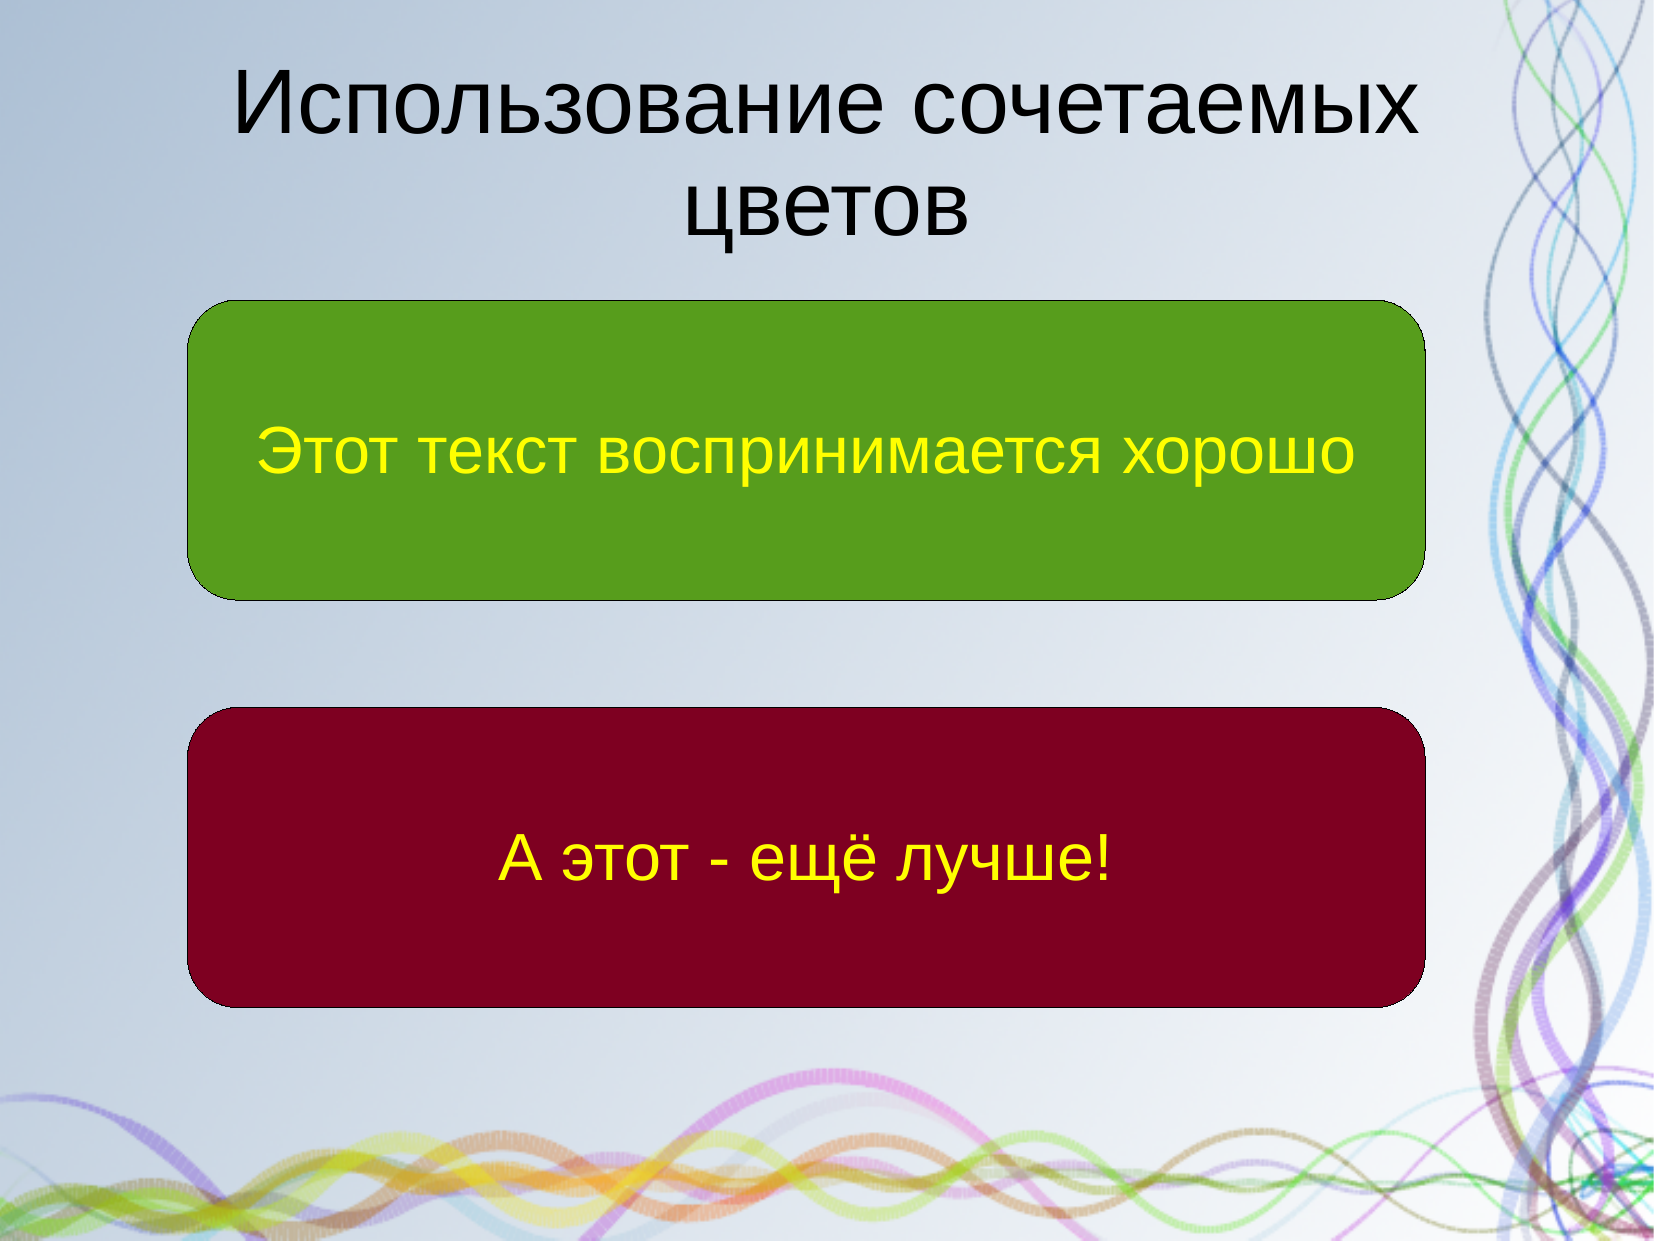

# Использование сочетаемых цветов
Этот текст воспринимается хорошо
А этот - ещё лучше!